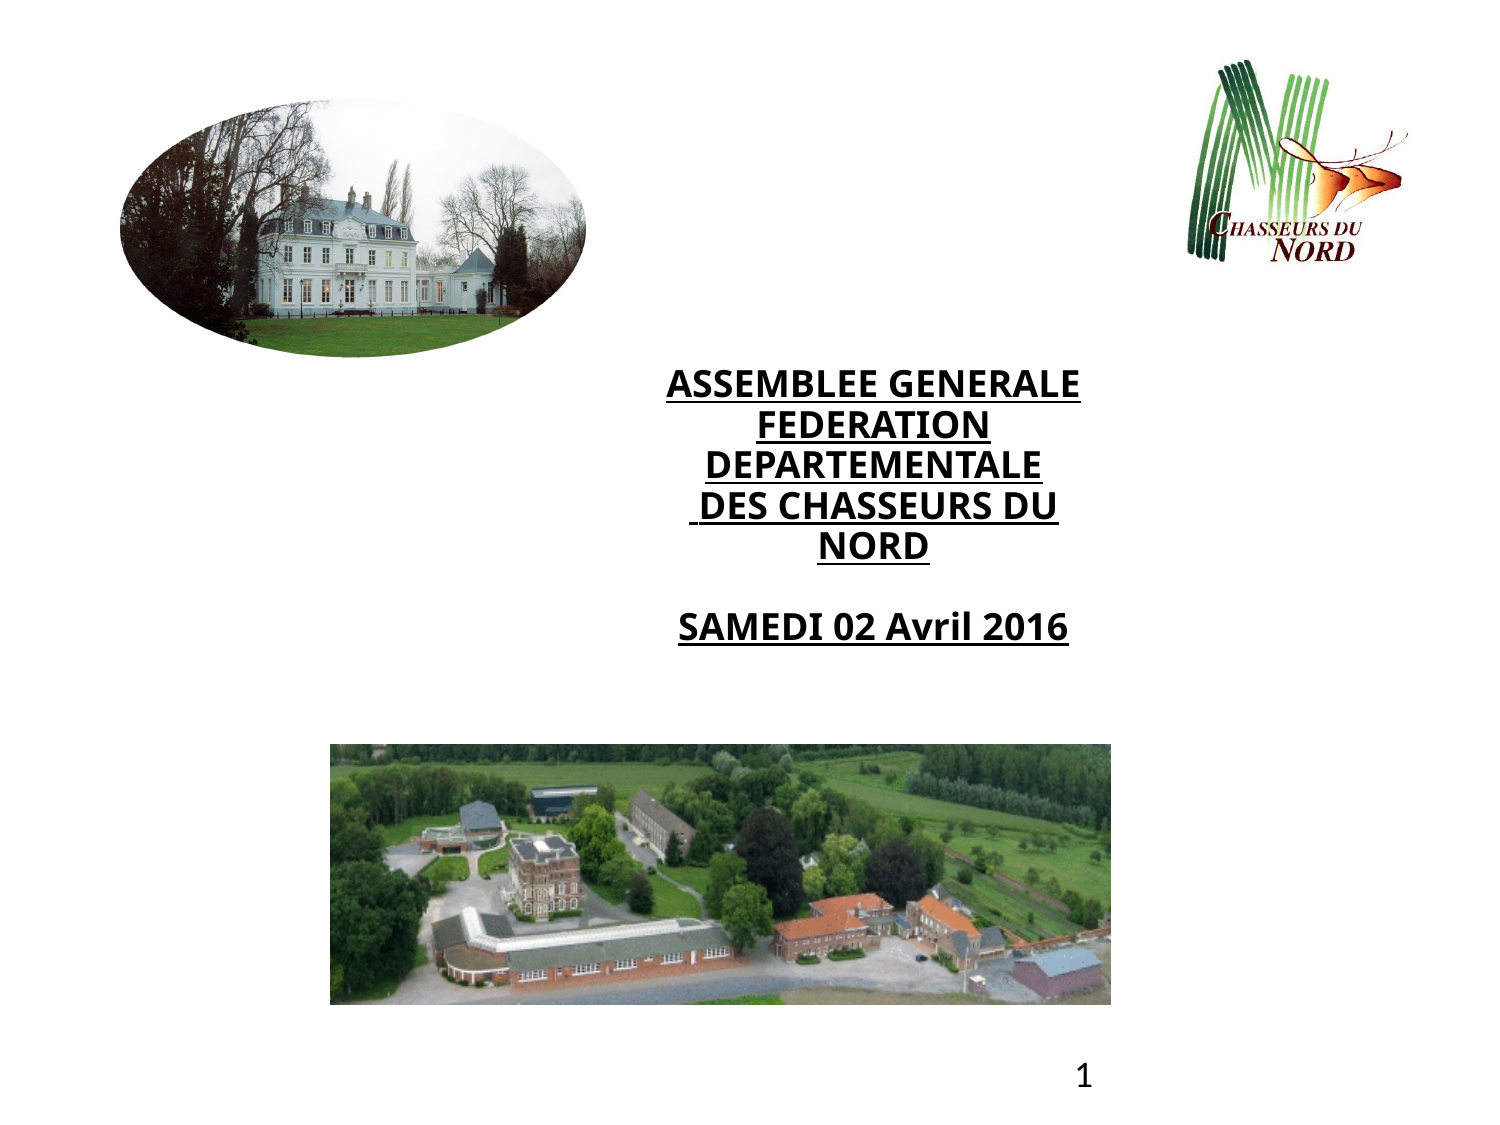

# ASSEMBLEE GENERALE
FEDERATION DEPARTEMENTALE
 DES CHASSEURS DU NORD
SAMEDI 02 Avril 2016